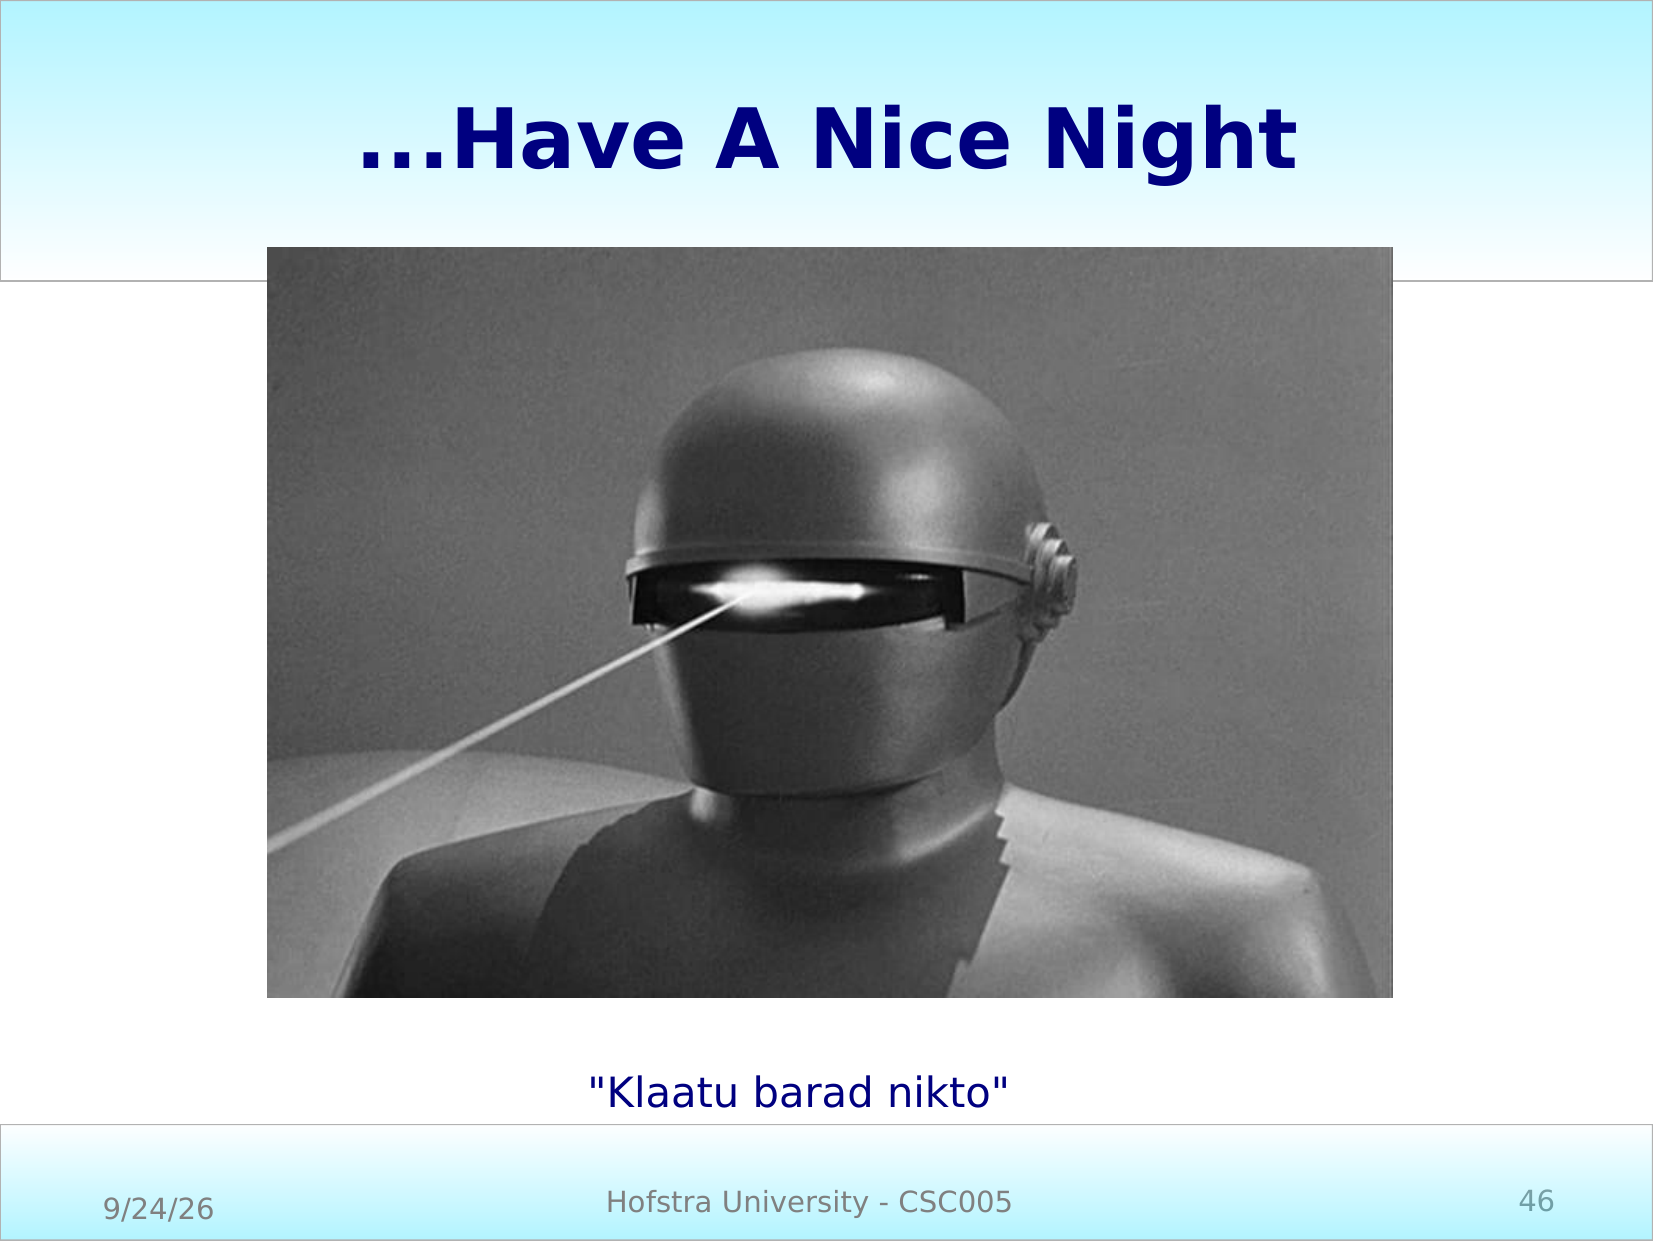

# ...Have A Nice Night
"Klaatu barad nikto"
46
Hofstra University - CSC005